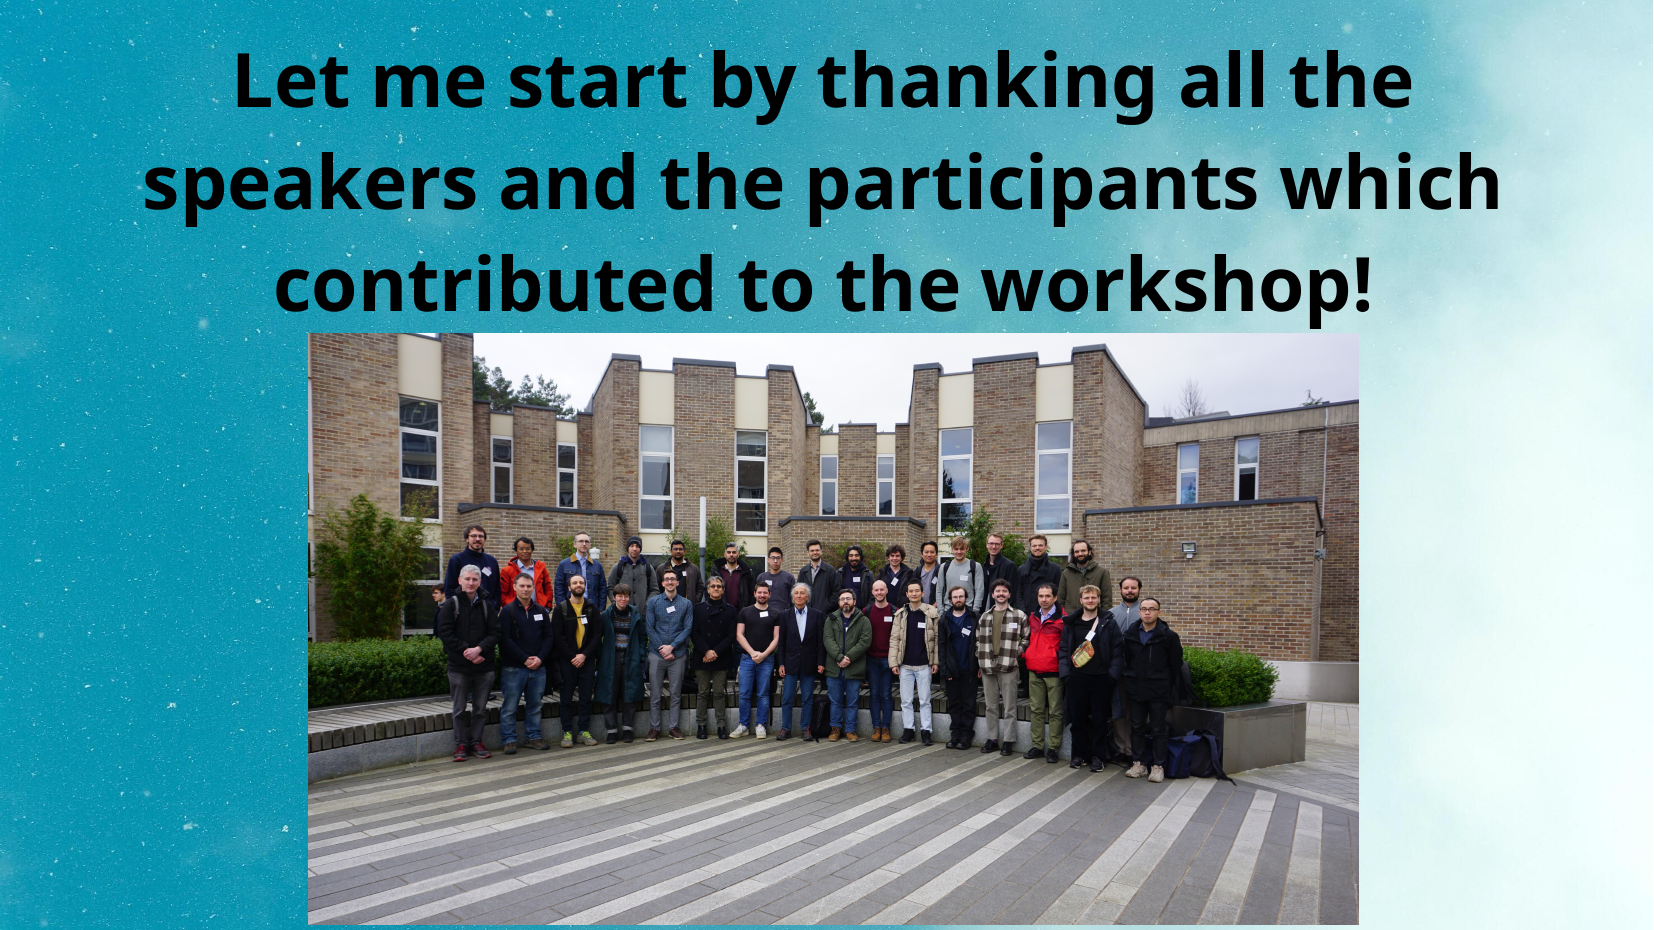

# Let me start by thanking all the speakers and the participants which contributed to the workshop!